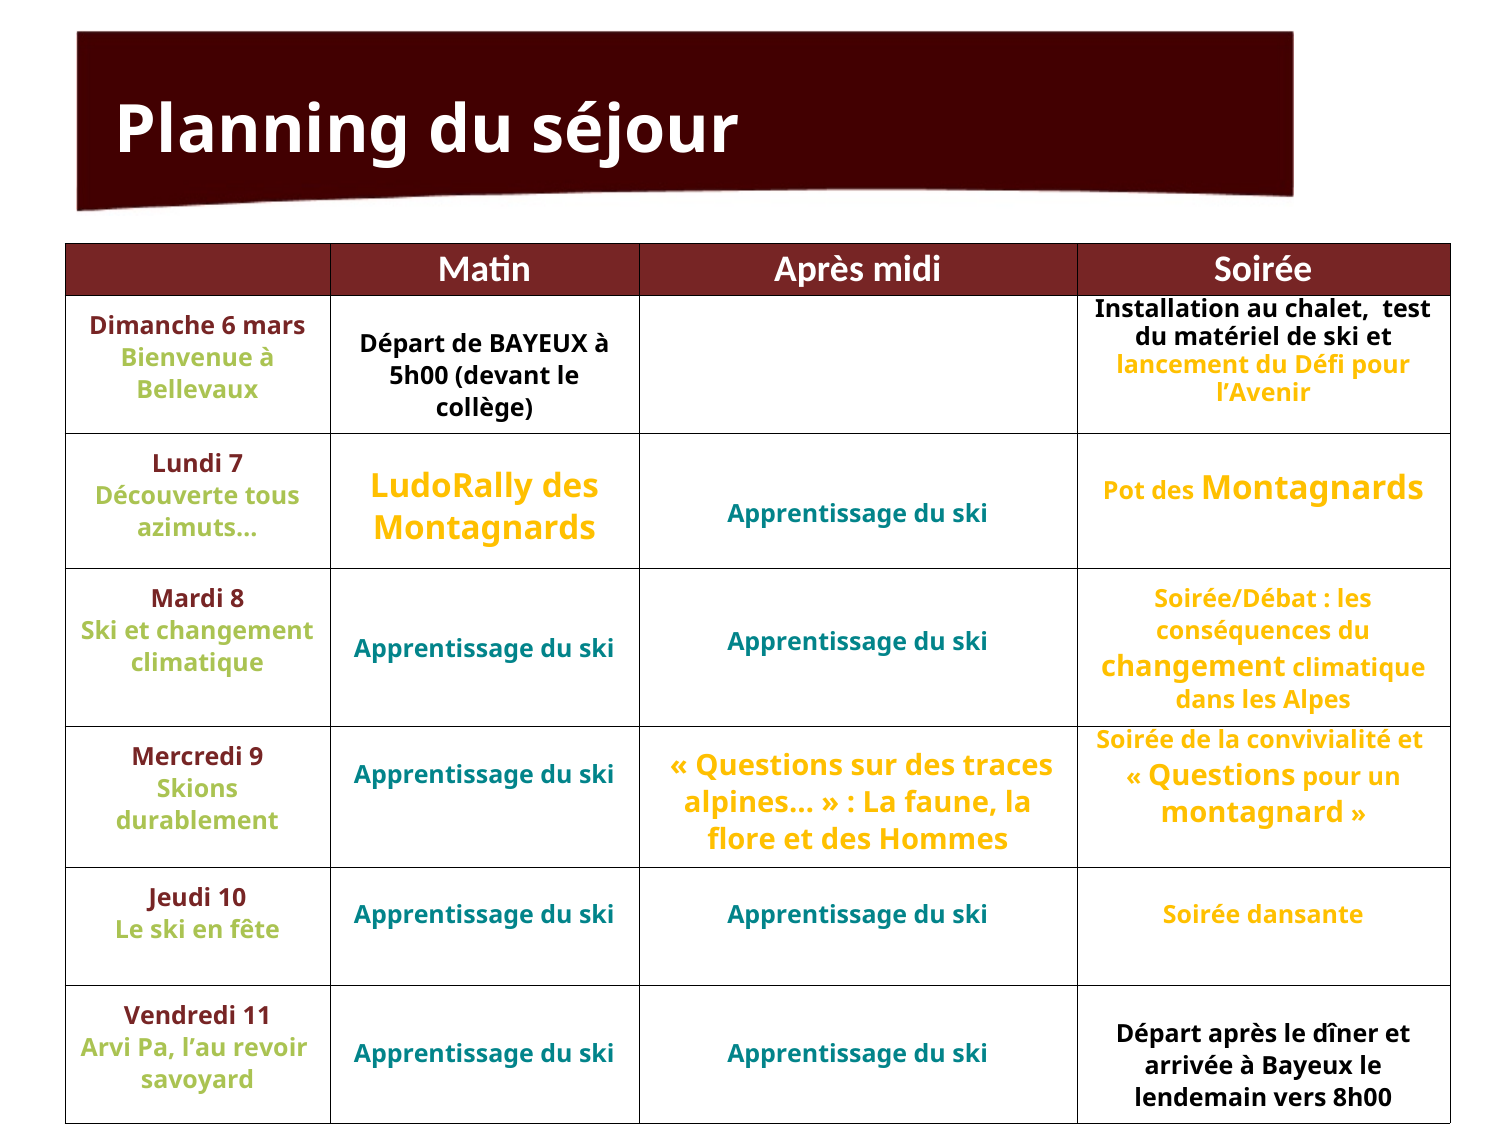

Planning du séjour
| | Matin | Après midi | Soirée |
| --- | --- | --- | --- |
| Dimanche 6 mars Bienvenue à Bellevaux | Départ de BAYEUX à 5h00 (devant le collège) | | Installation au chalet, test du matériel de ski et lancement du Défi pour l’Avenir |
| Lundi 7 Découverte tous azimuts… | LudoRally des Montagnards | Apprentissage du ski | Pot des Montagnards |
| Mardi 8 Ski et changement climatique | Apprentissage du ski | Apprentissage du ski | Soirée/Débat : les conséquences du changement climatique dans les Alpes |
| Mercredi 9 Skions durablement | Apprentissage du ski | « Questions sur des traces alpines… » : La faune, la flore et des Hommes | Soirée de la convivialité et « Questions pour un montagnard » |
| Jeudi 10 Le ski en fête | Apprentissage du ski | Apprentissage du ski | Soirée dansante |
| Vendredi 11 Arvi Pa, l’au revoir savoyard | Apprentissage du ski | Apprentissage du ski | Départ après le dîner et arrivée à Bayeux le lendemain vers 8h00 |